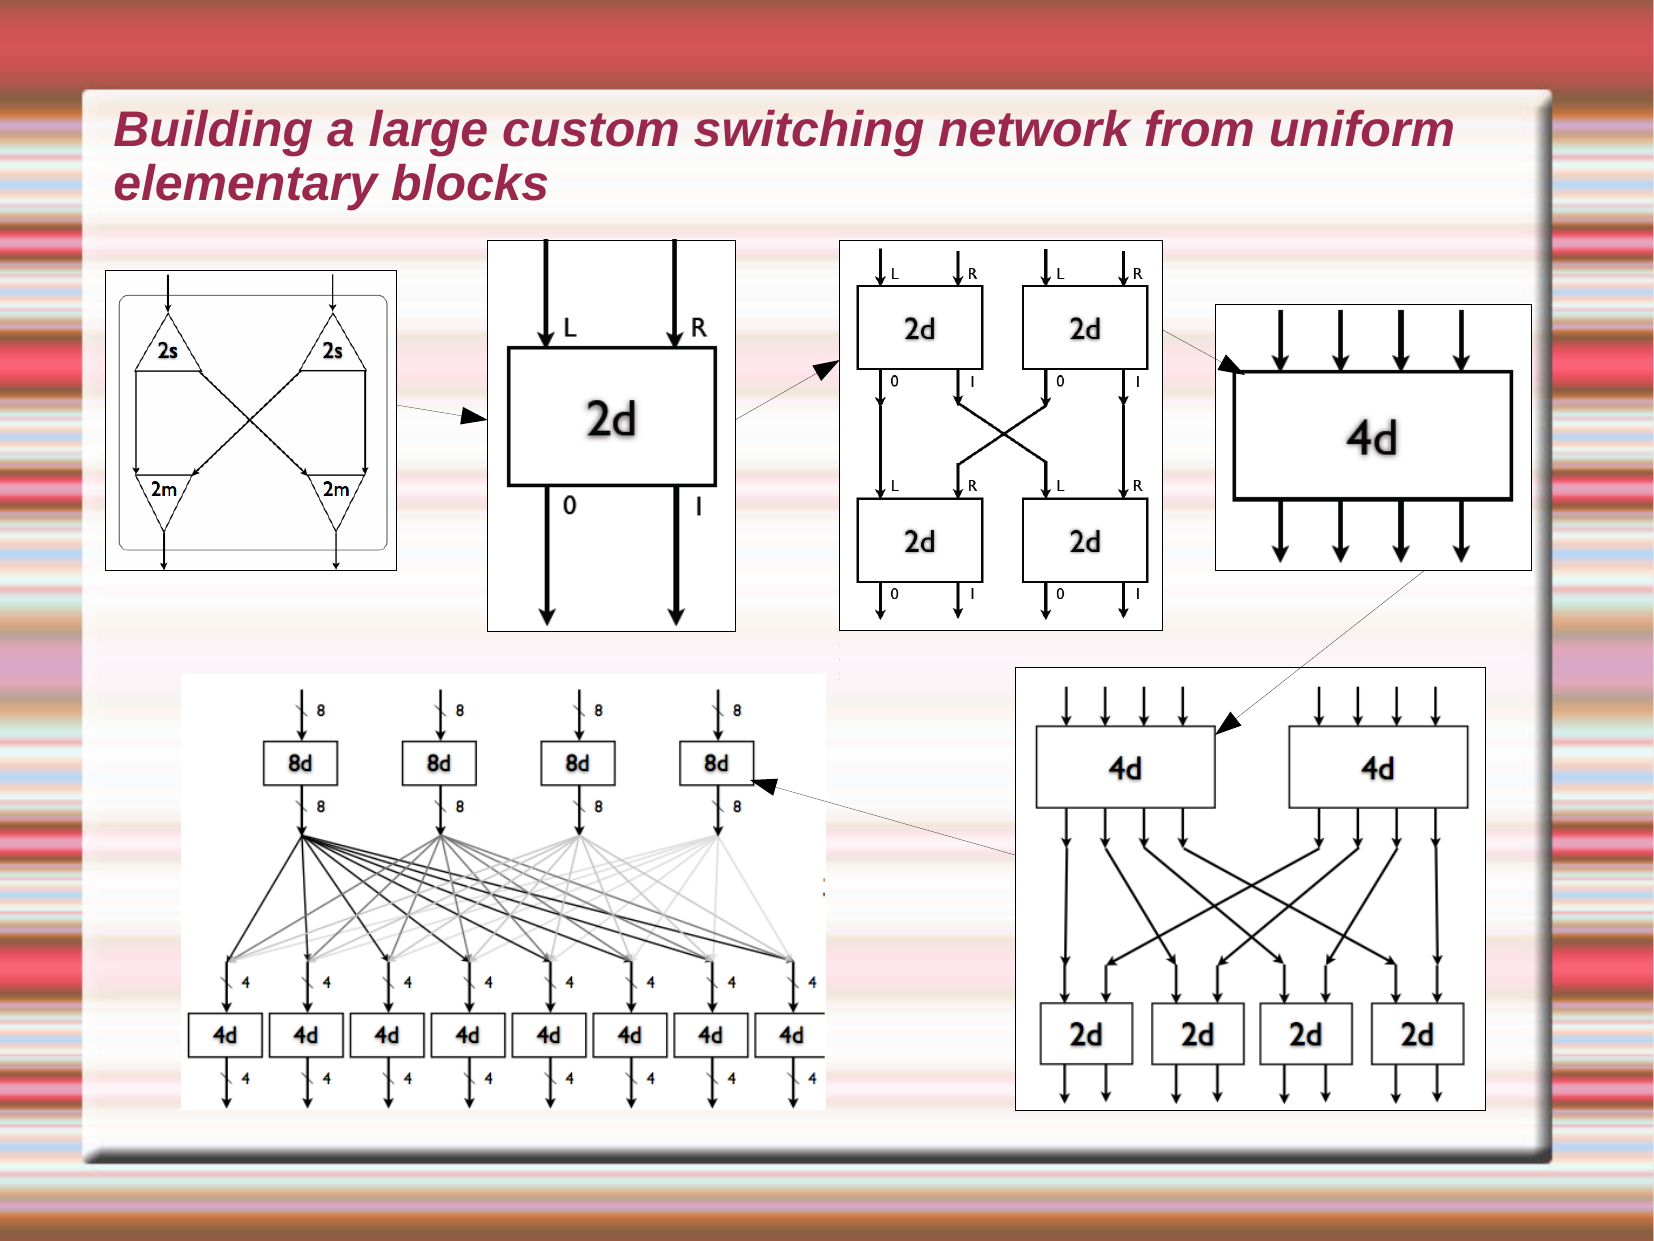

# Building a large custom switching network from uniform elementary blocks